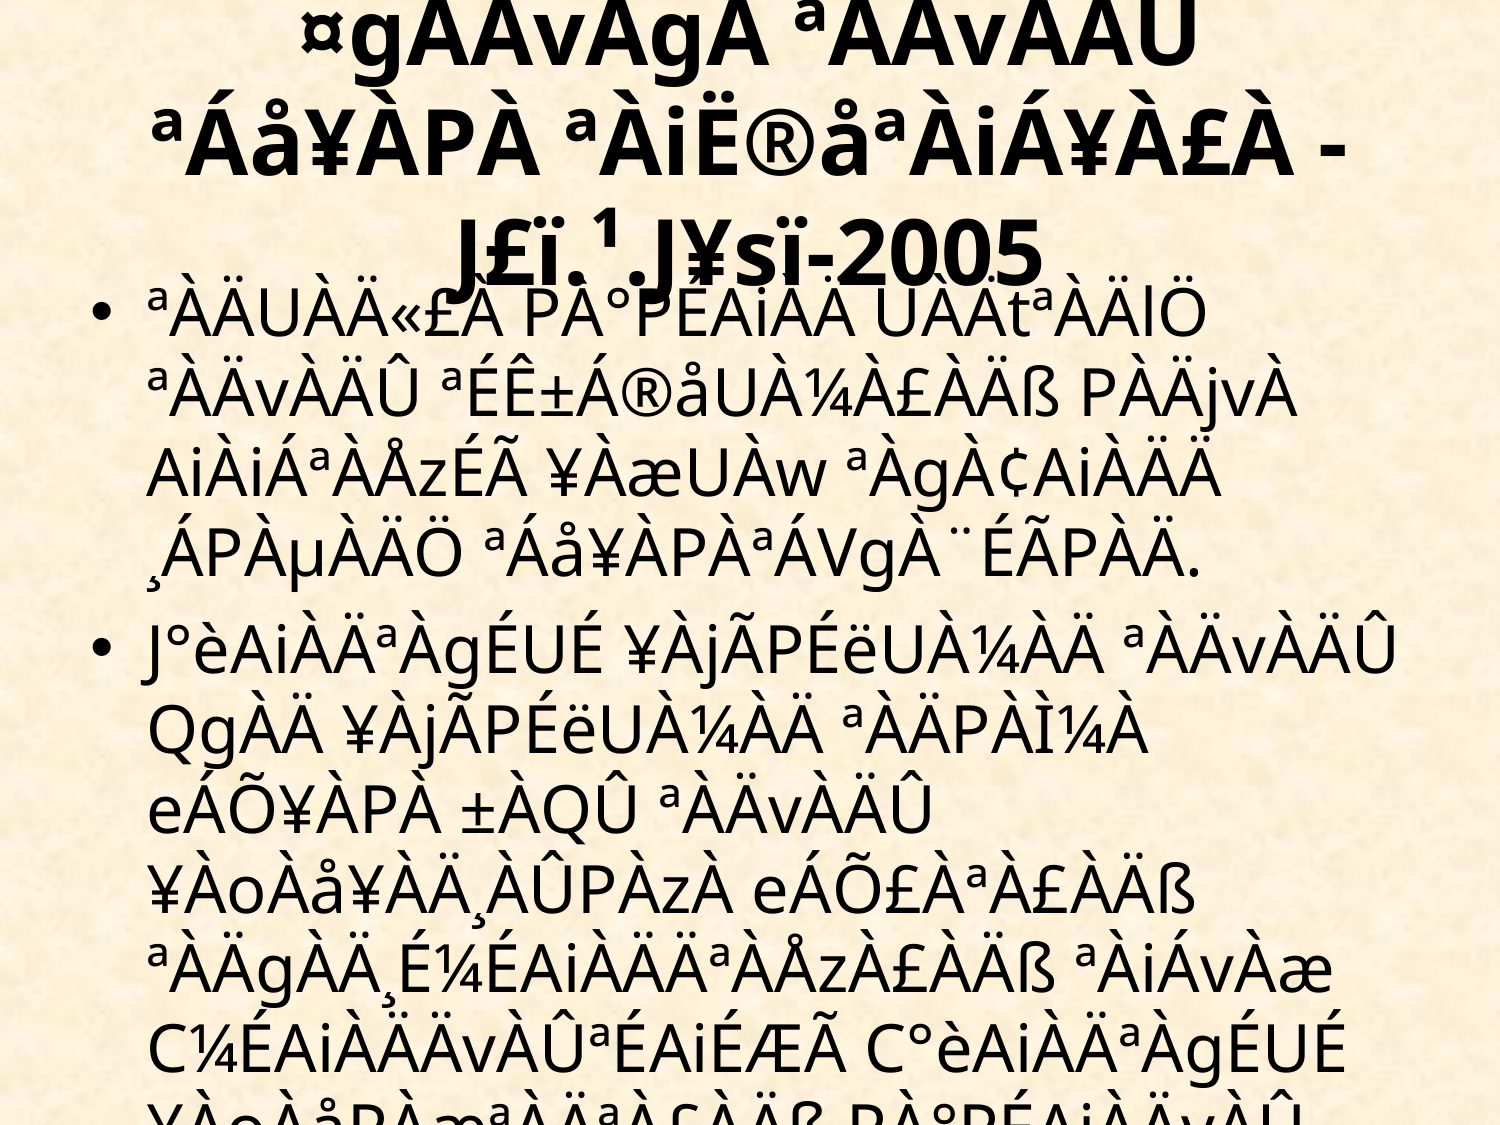

¤gÀAvÀgÀ ªÀÄvÀÄÛ ªÁå¥ÀPÀ ªÀiË®åªÀiÁ¥À£À - J£ï.¹.J¥sï-2005
ªÀÄUÀÄ«£À PÀ°PÉAiÀÄ UÀÄtªÀÄlÖ ªÀÄvÀÄÛ ªÉÊ±Á®åUÀ¼À£ÀÄß PÀÄjvÀ AiÀiÁªÀÅzÉÃ ¥ÀæUÀw ªÀgÀ¢AiÀÄÄ ¸ÁPÀµÀÄÖ ªÁå¥ÀPÀªÁVgÀ¨ÉÃPÀÄ.
J°èAiÀÄªÀgÉUÉ ¥ÀjÃPÉëUÀ¼ÀÄ ªÀÄvÀÄÛ QgÀÄ ¥ÀjÃPÉëUÀ¼ÀÄ ªÀÄPÀÌ¼À eÁÕ¥ÀPÀ ±ÀQÛ ªÀÄvÀÄÛ ¥ÀoÀå¥ÀÄ¸ÀÛPÀzÀ eÁÕ£ÀªÀ£ÀÄß ªÀÄgÀÄ¸É¼ÉAiÀÄÄªÀÅzÀ£ÀÄß ªÀiÁvÀæ C¼ÉAiÀÄÄvÀÛªÉAiÉÆÃ C°èAiÀÄªÀgÉUÉ ¥ÀoÀåPÀæªÀÄªÀ£ÀÄß PÀ°PÉAiÀÄvÀÛ ¤zÉÃð²¸ÀÄªÀ ¥ÀæAiÀÄvÀßUÀ¼É®è ªÀåxÀðªÁUÀÄvÀÛªÉ.